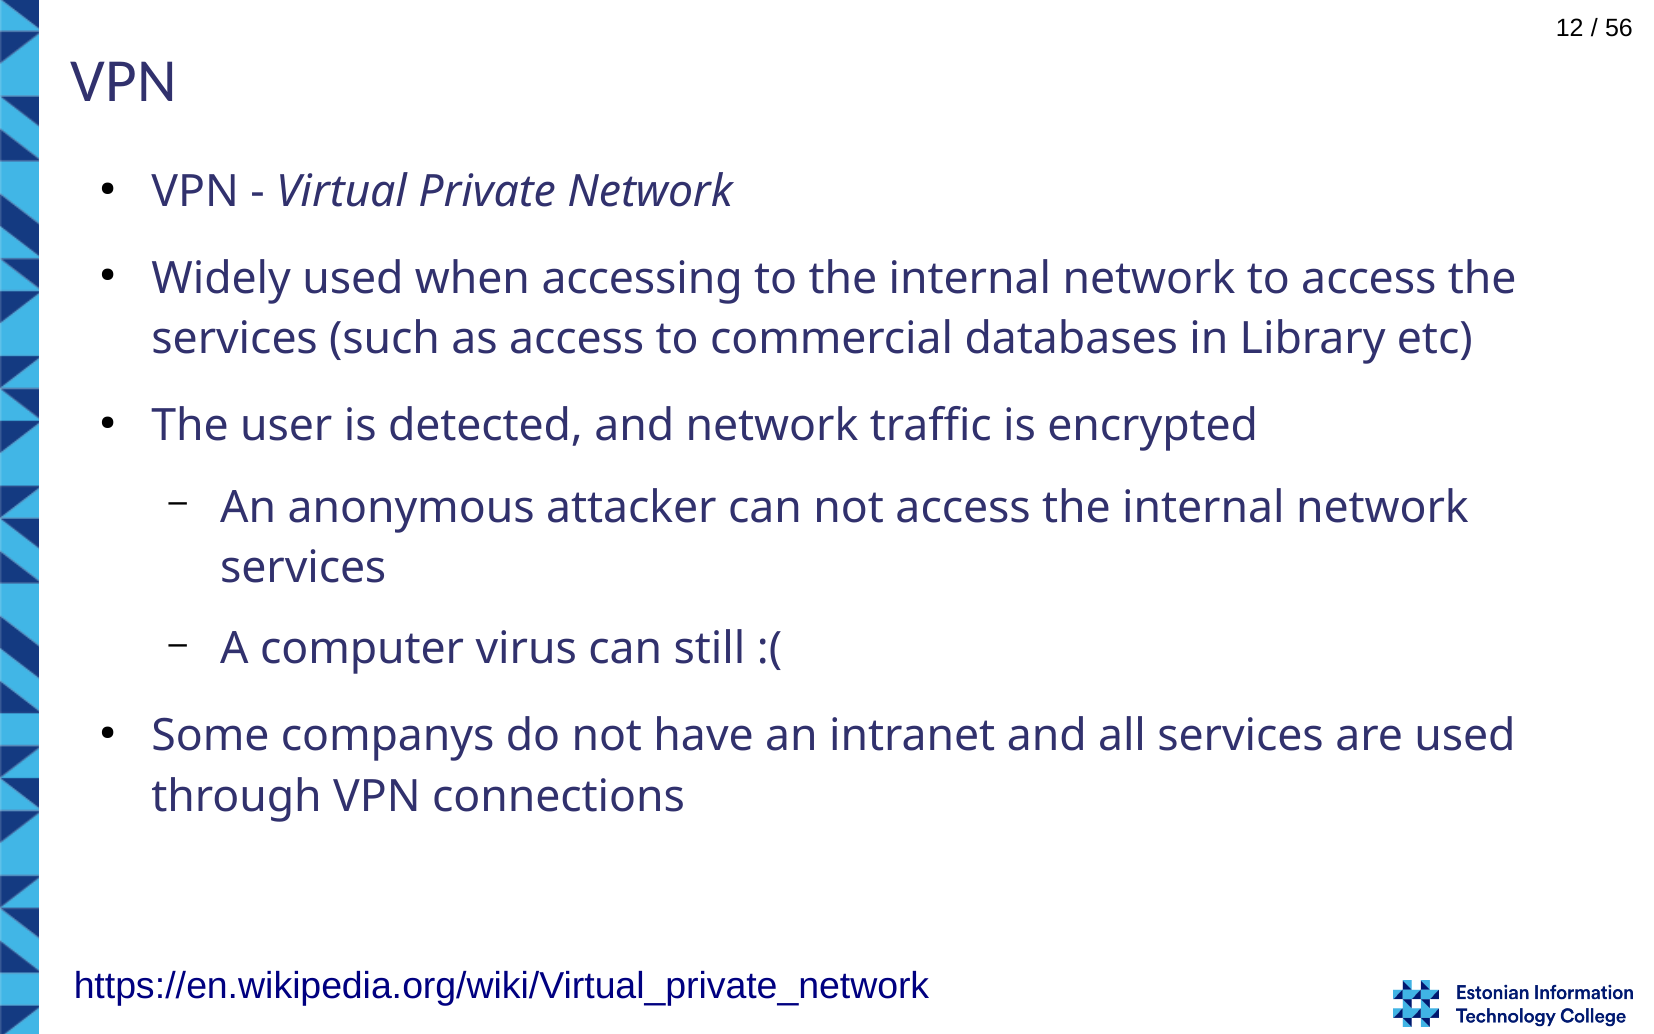

# VPN
VPN - Virtual Private Network
Widely used when accessing to the internal network to access the services (such as access to commercial databases in Library etc)
The user is detected, and network traffic is encrypted
An anonymous attacker can not access the internal network services
A computer virus can still :(
Some companys do not have an intranet and all services are used through VPN connections
https://en.wikipedia.org/wiki/Virtual_private_network